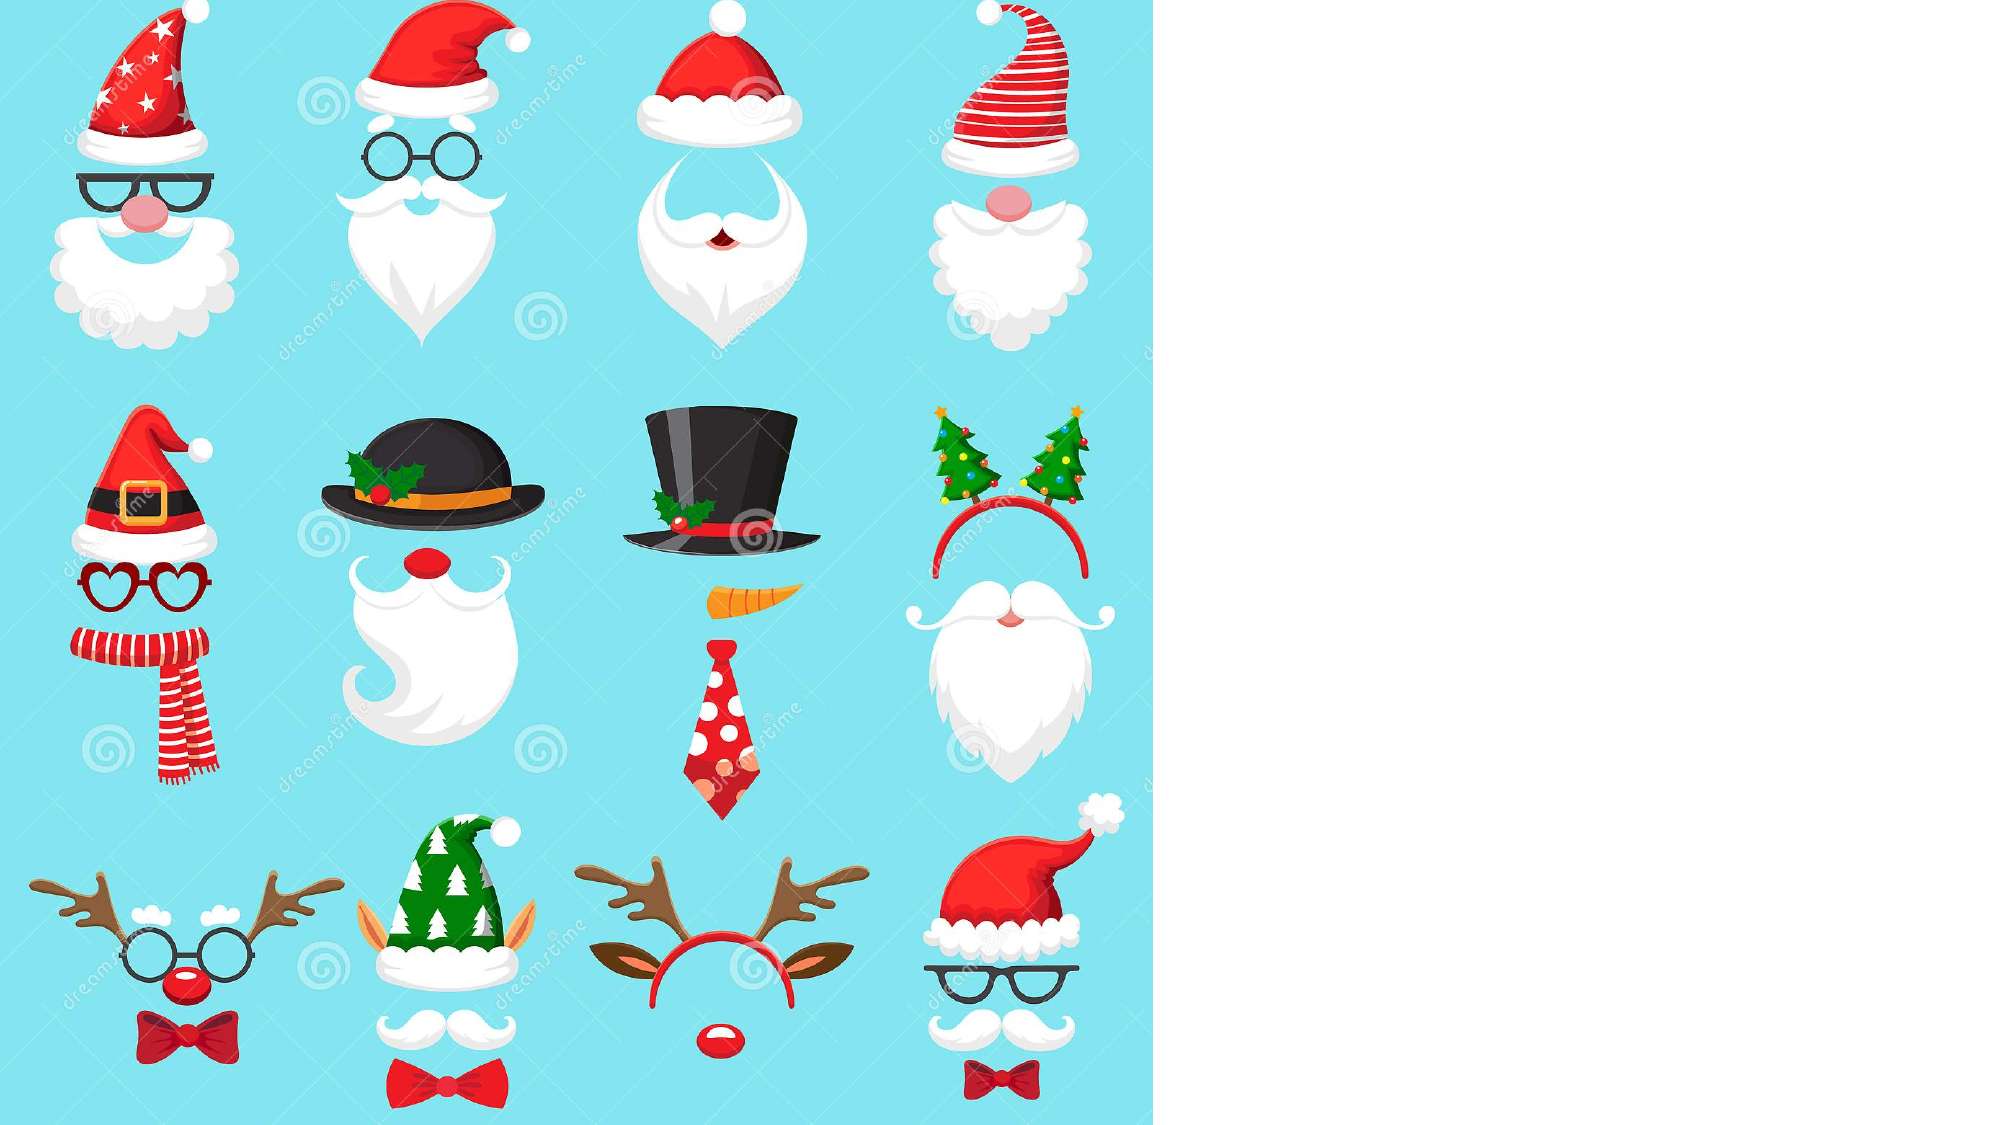

# PRAZNIČNA GLASBA
POSKUŠAJ PREPEVATI OB ZNANIH PESMICAH.
OBILO ZABAVE TI ŽELIM. 